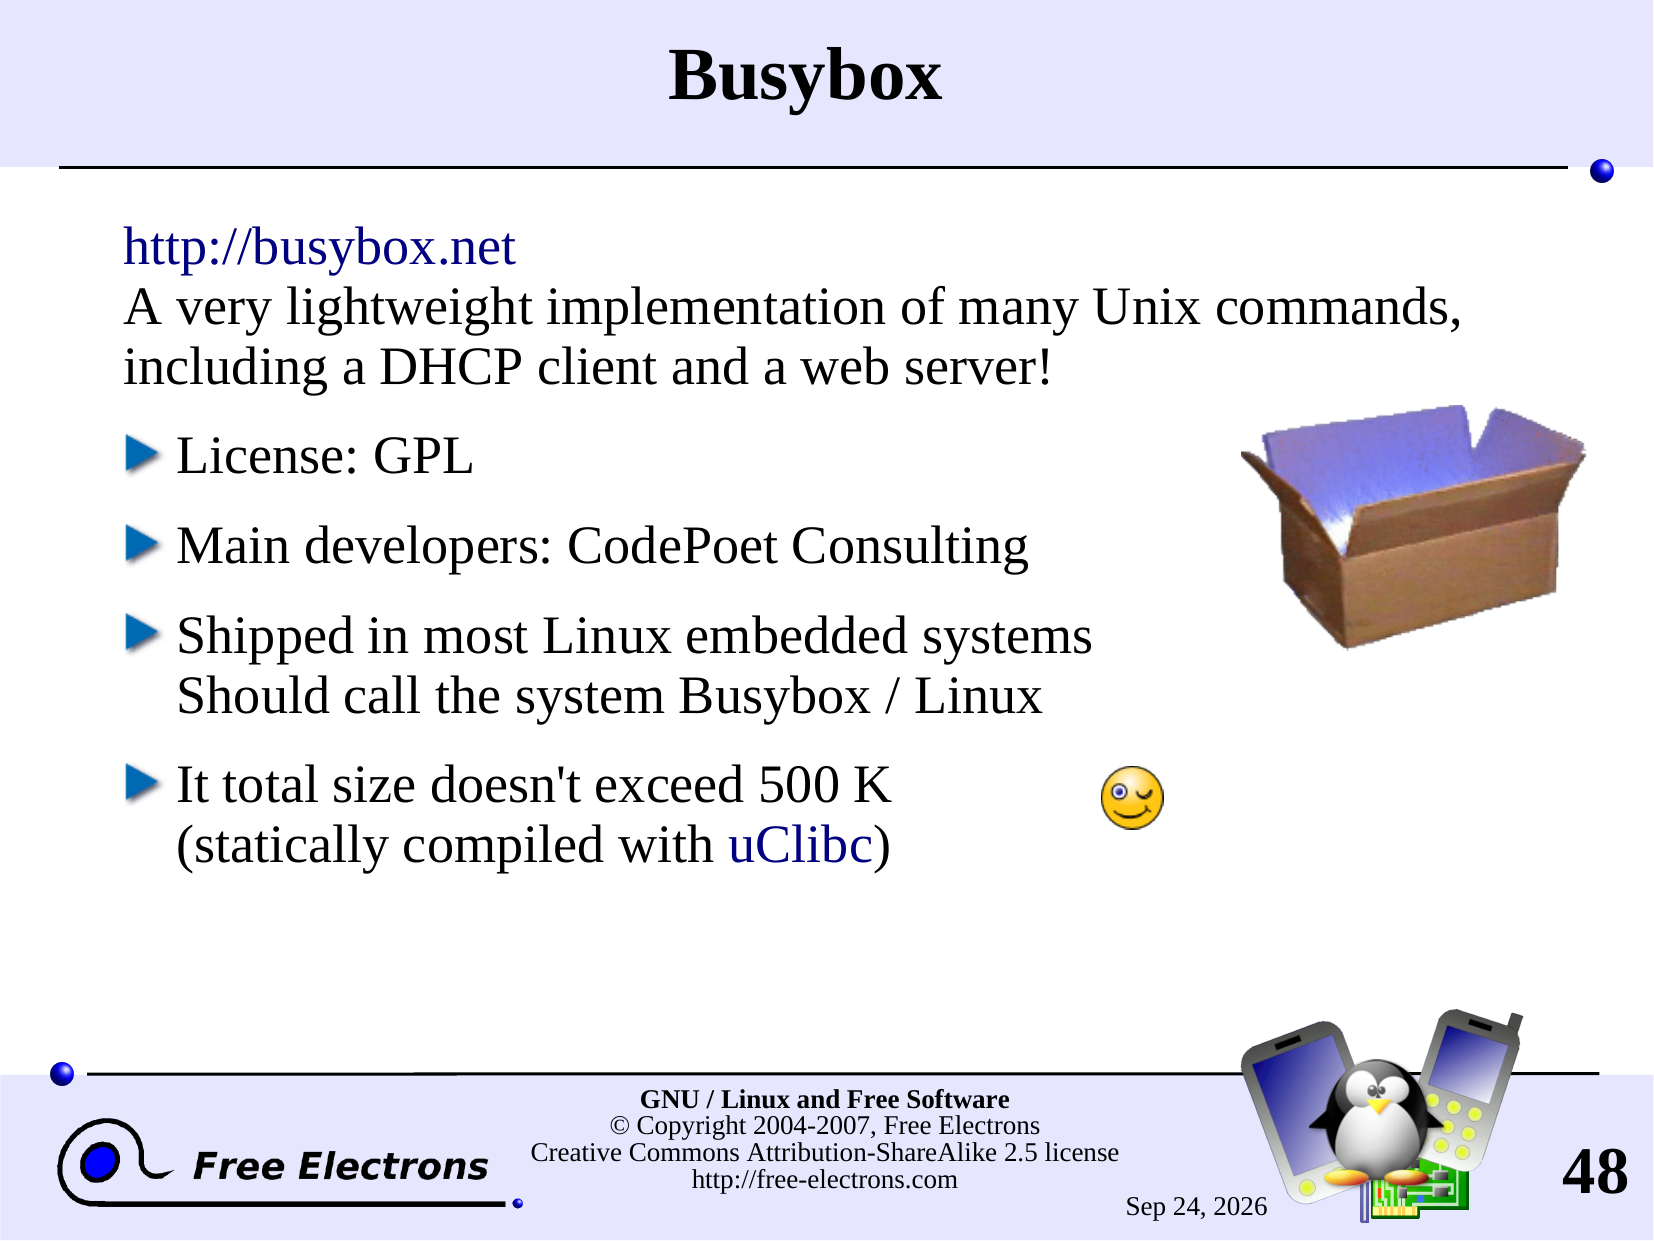

# Busybox
http://busybox.net
A very lightweight implementation of many Unix commands, including a DHCP client and a web server!
License: GPL
Main developers: CodePoet Consulting
Shipped in most Linux embedded systems
Should call the system Busybox / Linux
It total size doesn't exceed 500 K
(statically compiled with uClibc)